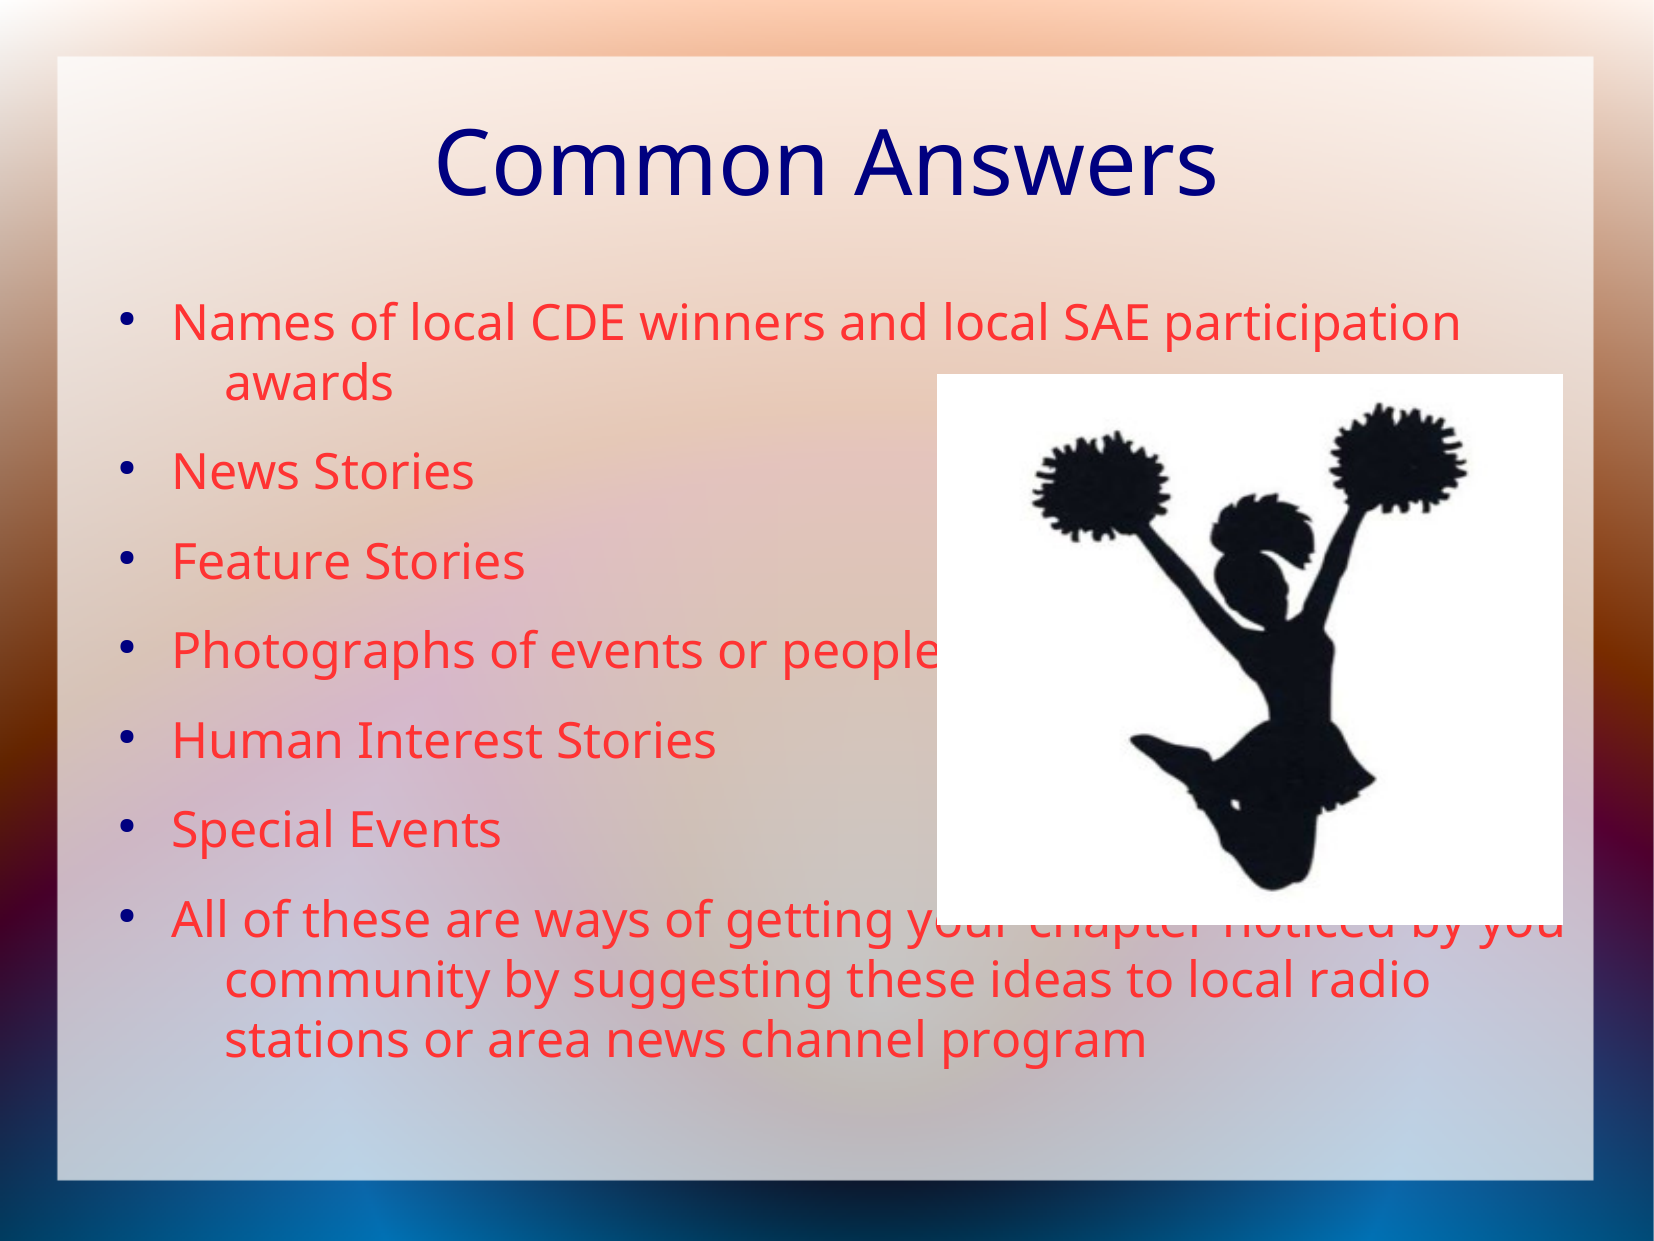

# Common Answers
Names of local CDE winners and local SAE participation awards
News Stories
Feature Stories
Photographs of events or people
Human Interest Stories
Special Events
All of these are ways of getting your chapter noticed by you community by suggesting these ideas to local radio stations or area news channel program